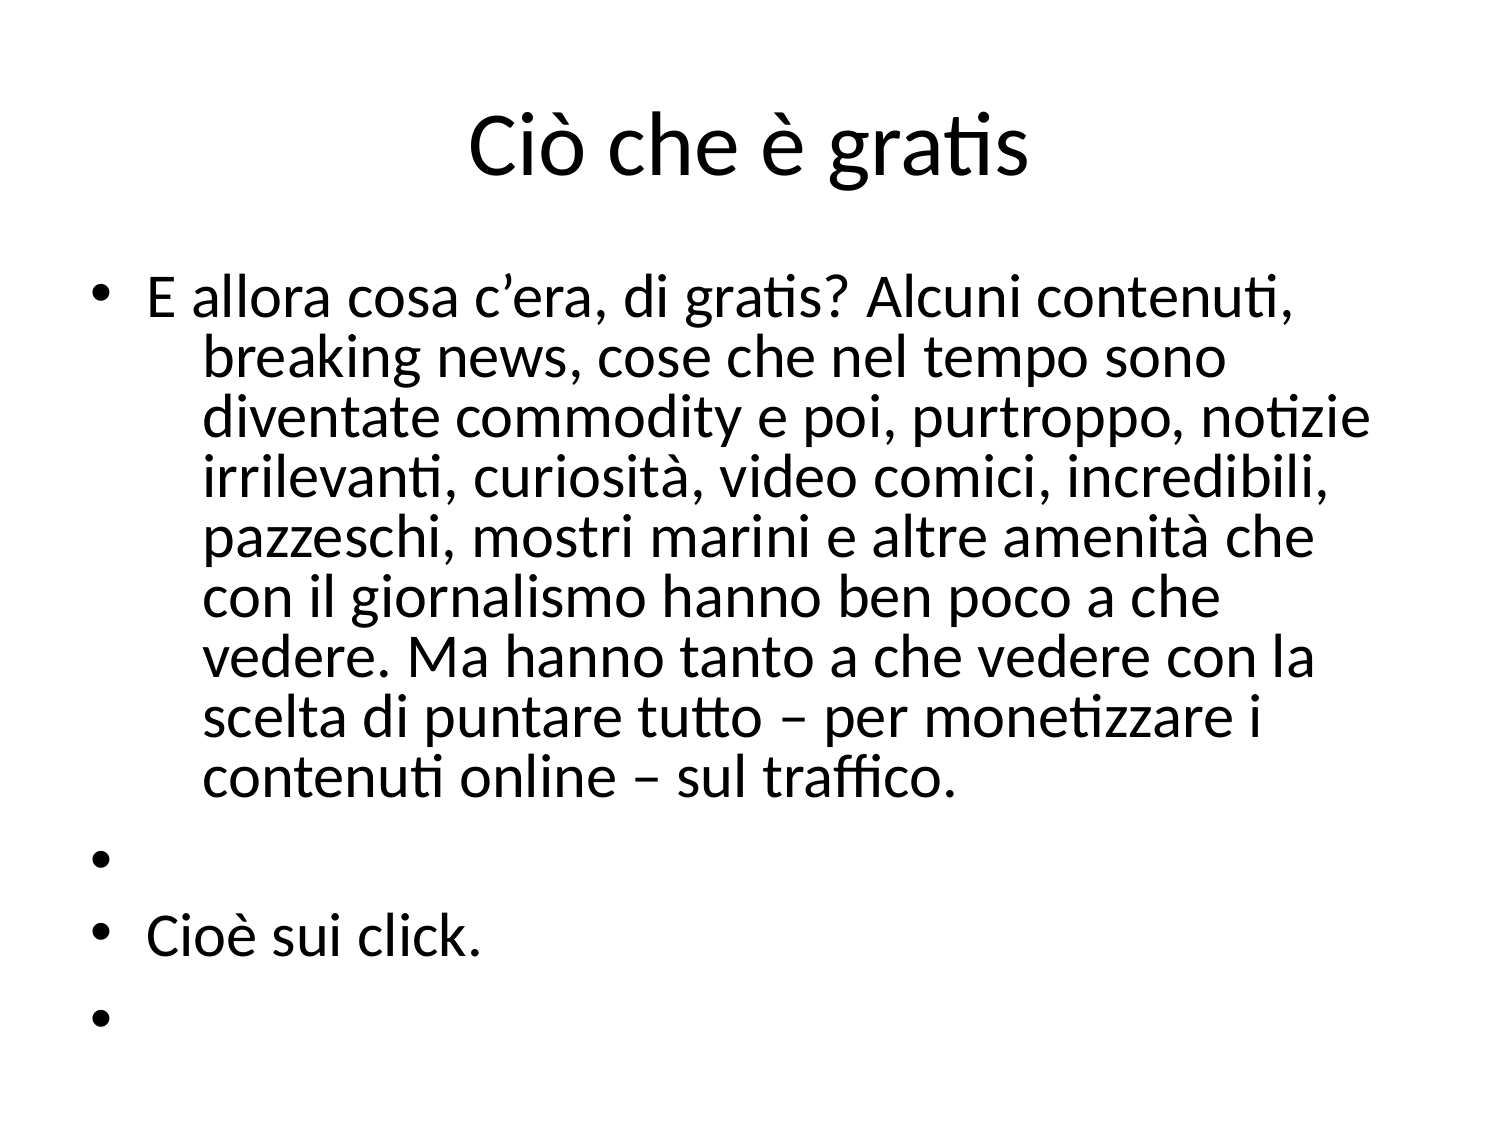

# Ciò che è gratis
E allora cosa c’era, di gratis? Alcuni contenuti, breaking news, cose che nel tempo sono diventate commodity e poi, purtroppo, notizie irrilevanti, curiosità, video comici, incredibili, pazzeschi, mostri marini e altre amenità che con il giornalismo hanno ben poco a che vedere. Ma hanno tanto a che vedere con la scelta di puntare tutto – per monetizzare i contenuti online – sul traffico.
Cioè sui click.